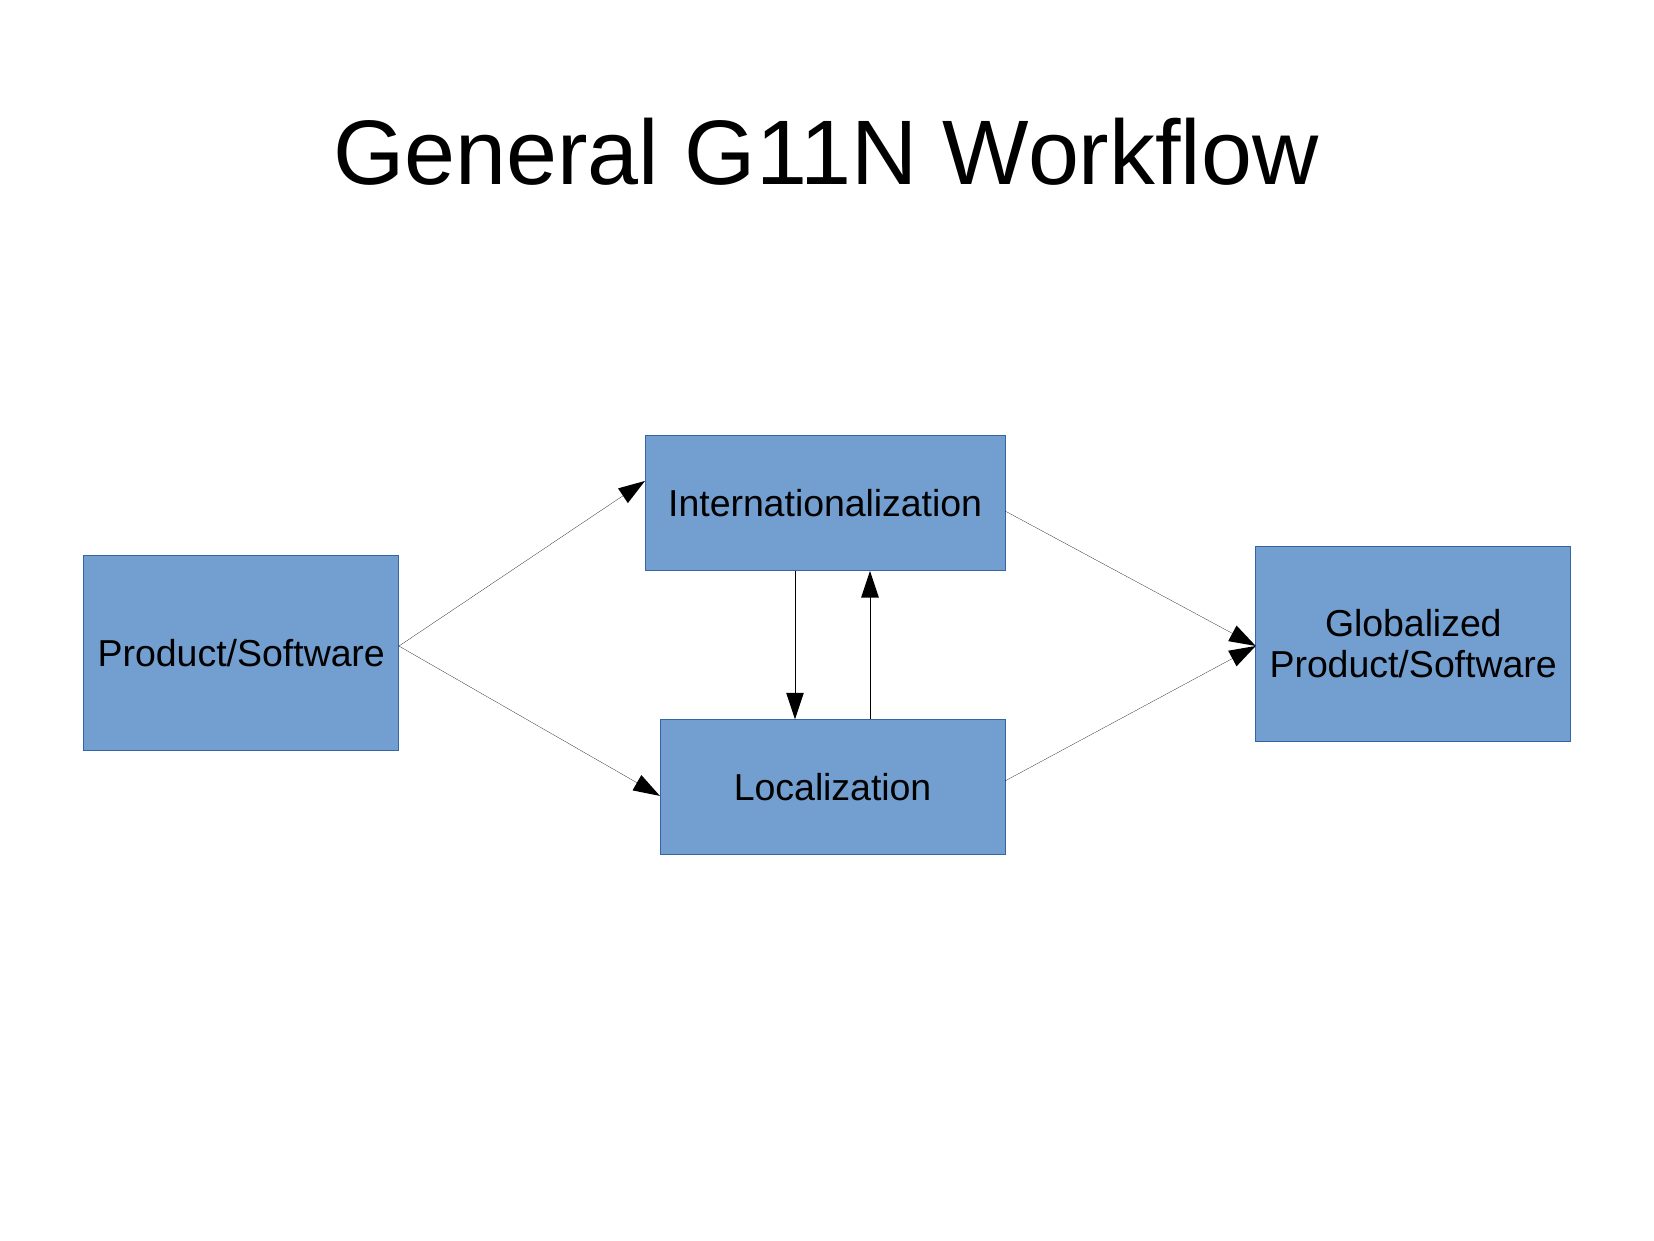

# General G11N Workflow
Internationalization
Globalized
Product/Software
Product/Software
Localization